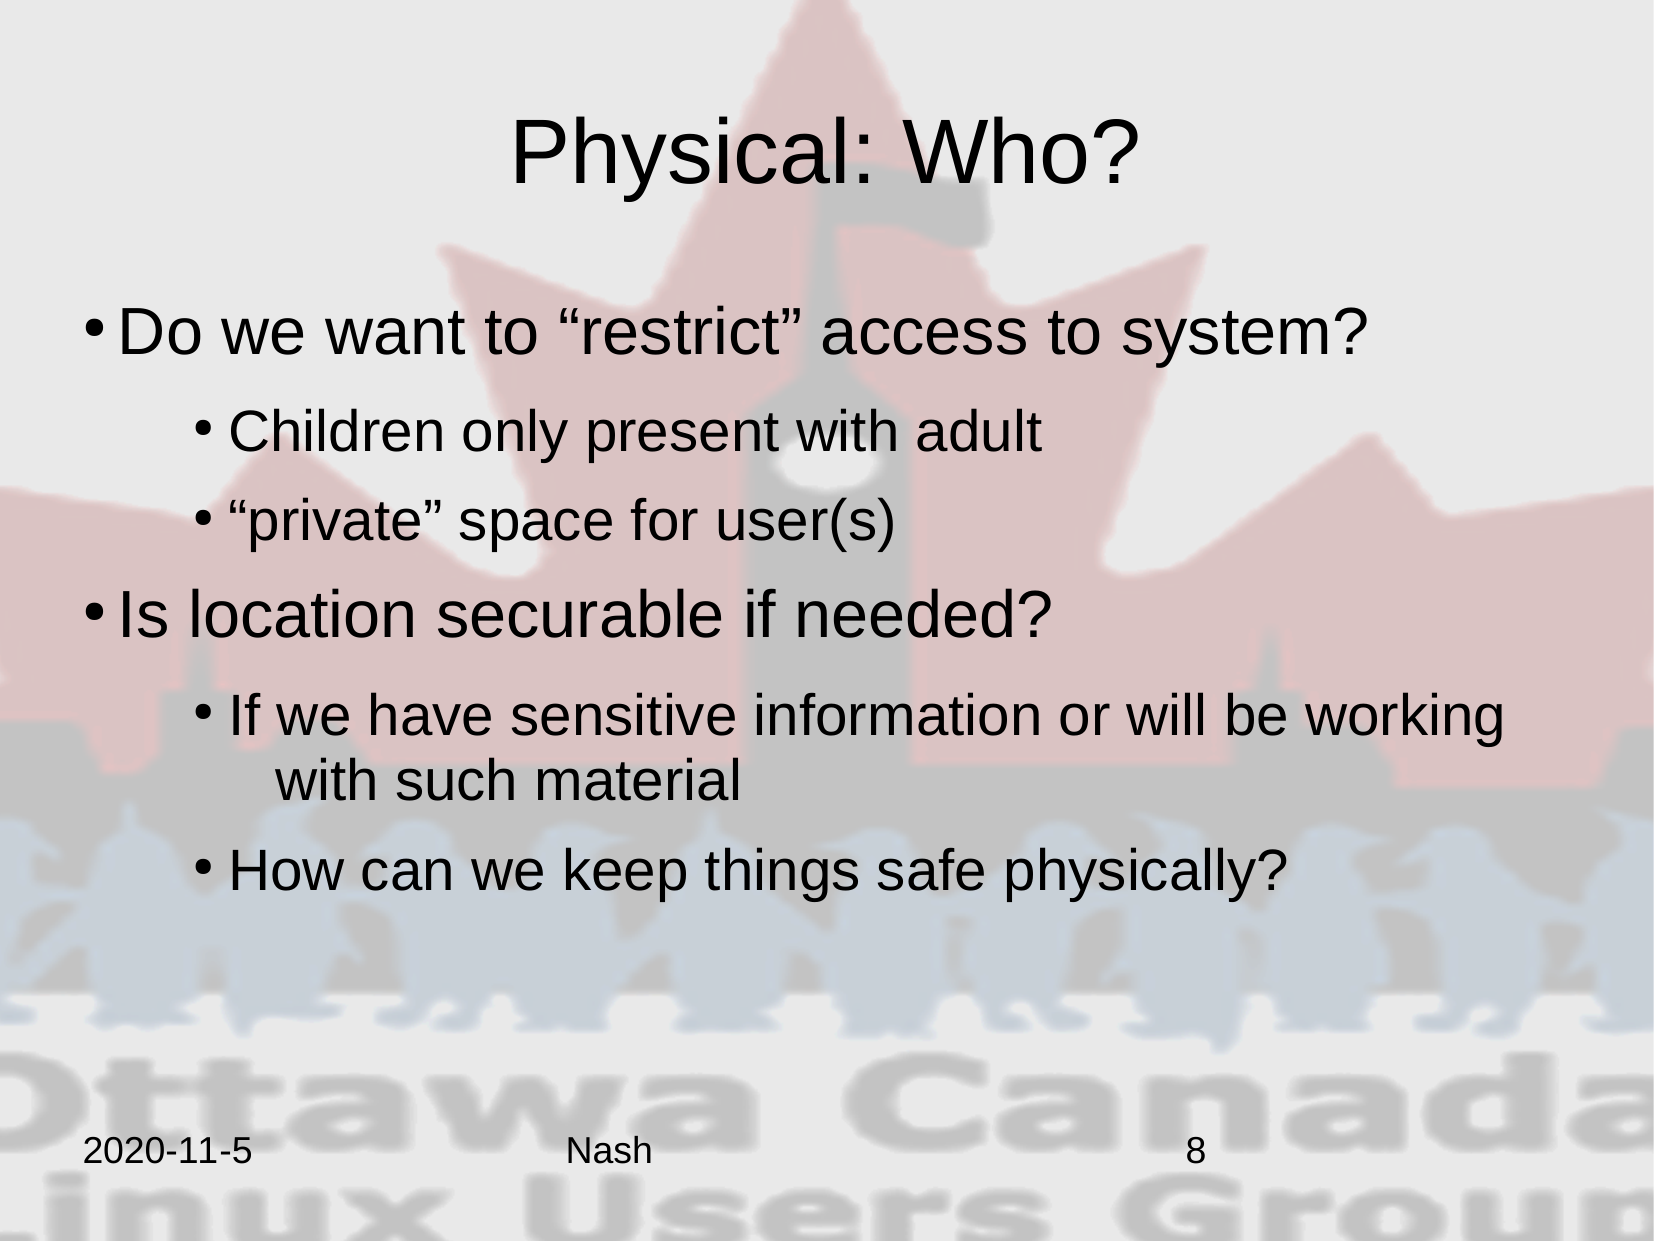

# Physical: Who?
Do we want to “restrict” access to system?
Children only present with adult
“private” space for user(s)
Is location securable if needed?
If we have sensitive information or will be working with such material
How can we keep things safe physically?
8